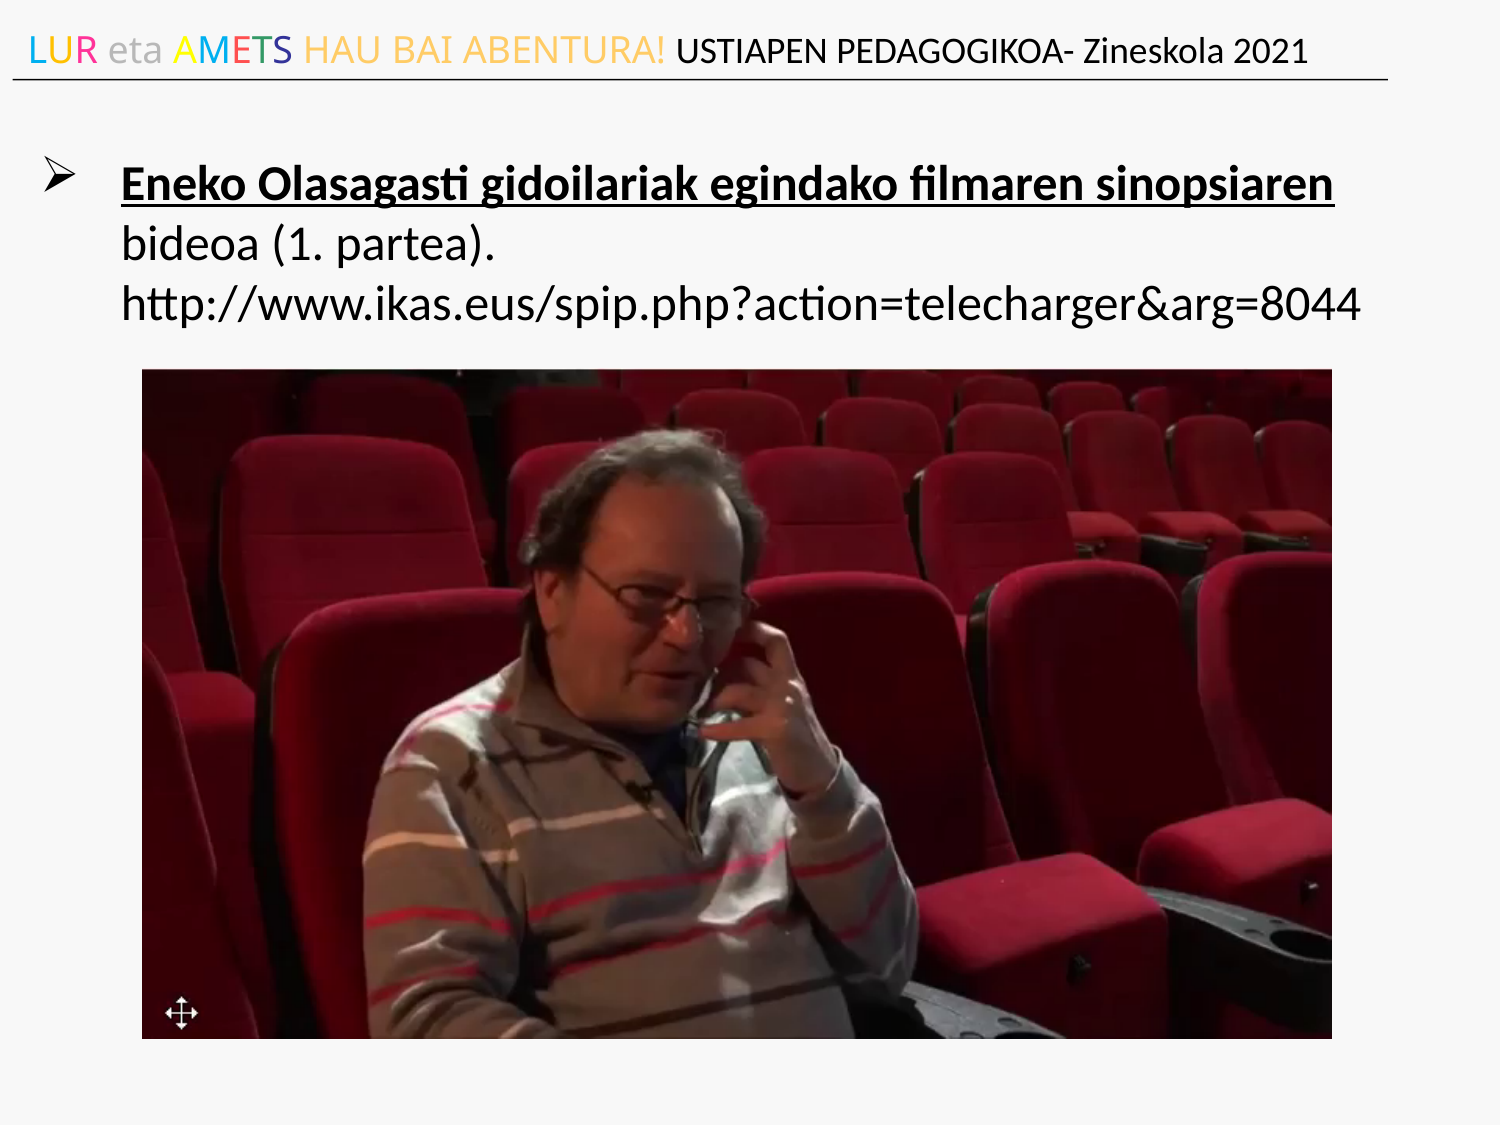

LUR eta AMETS HAU BAI ABENTURA! USTIAPEN PEDAGOGIKOA- Zineskola 2021
# Eneko Olasagasti gidoilariak egindako filmaren sinopsiaren bideoa (1. partea). http://www.ikas.eus/spip.php?action=telecharger&arg=8044